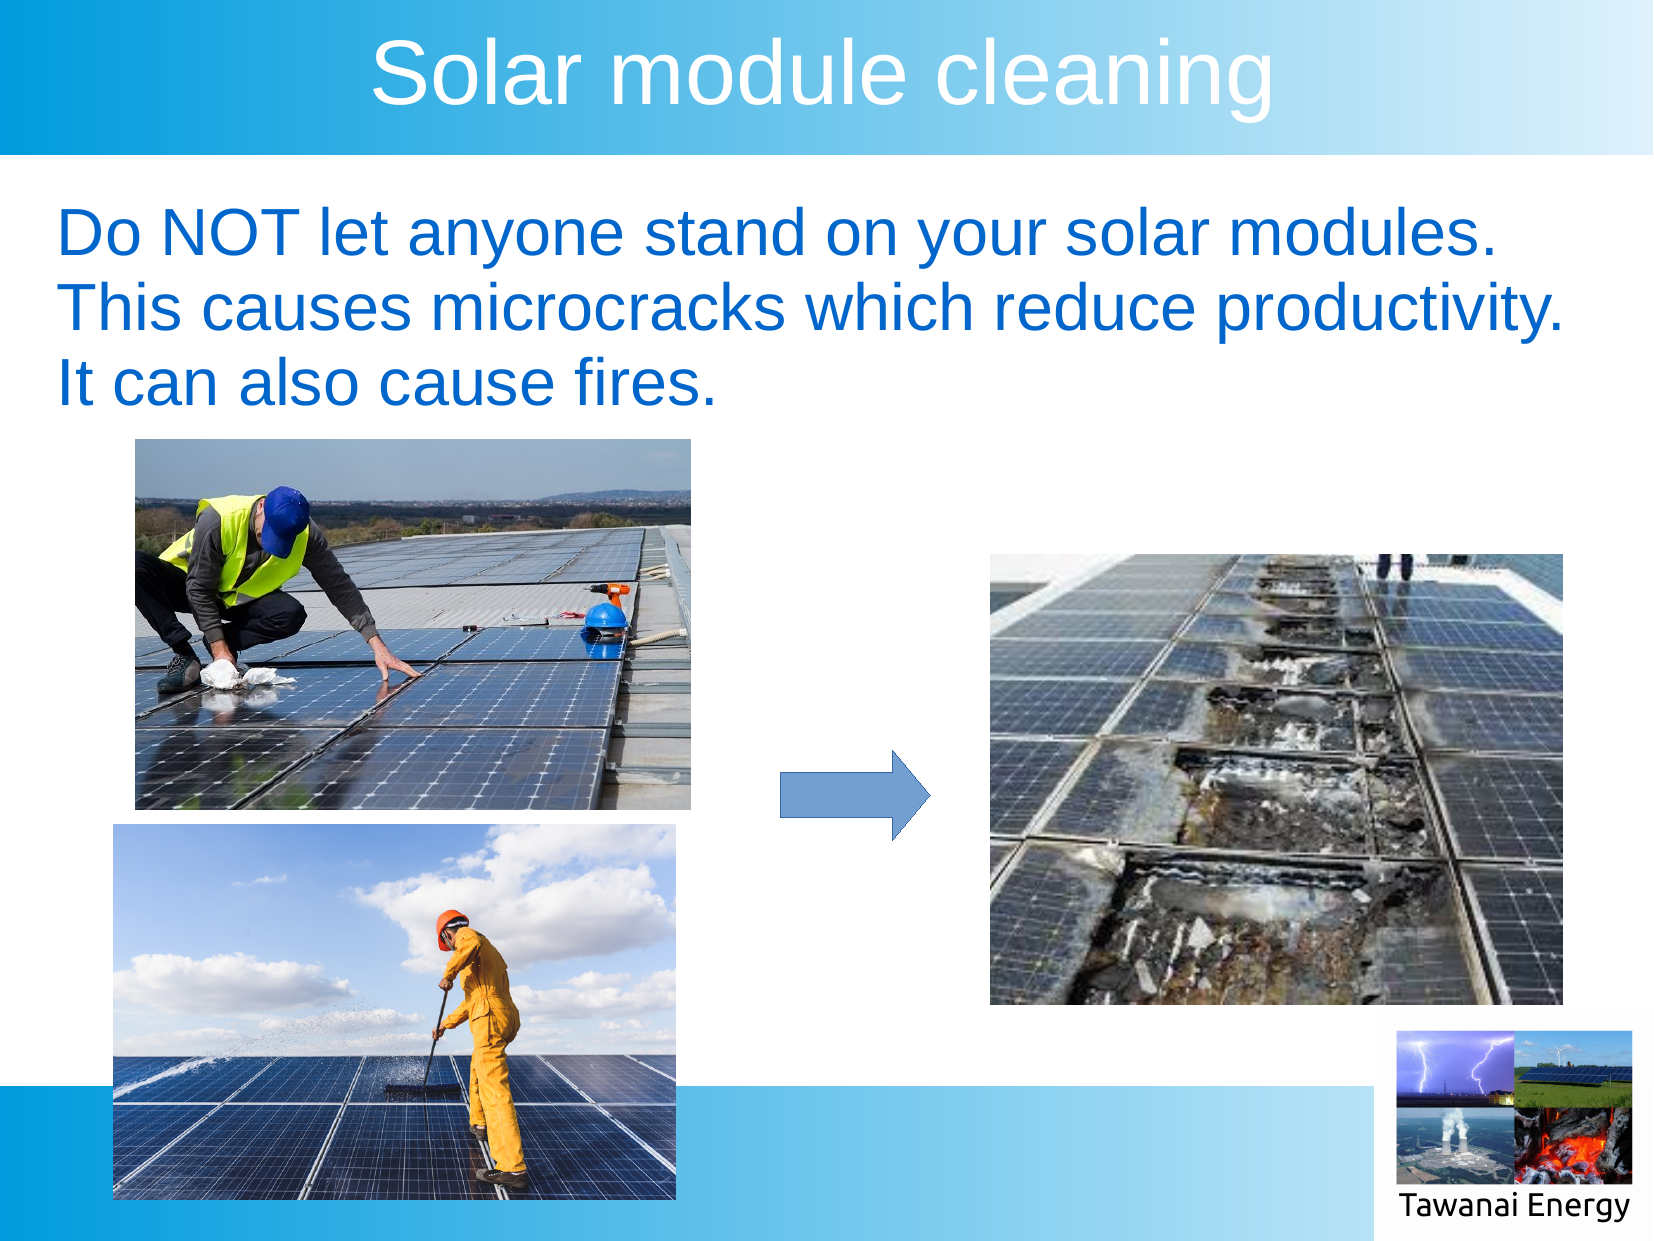

# Solar module cleaning
Do NOT let anyone stand on your solar modules. This causes microcracks which reduce productivity. It can also cause fires.